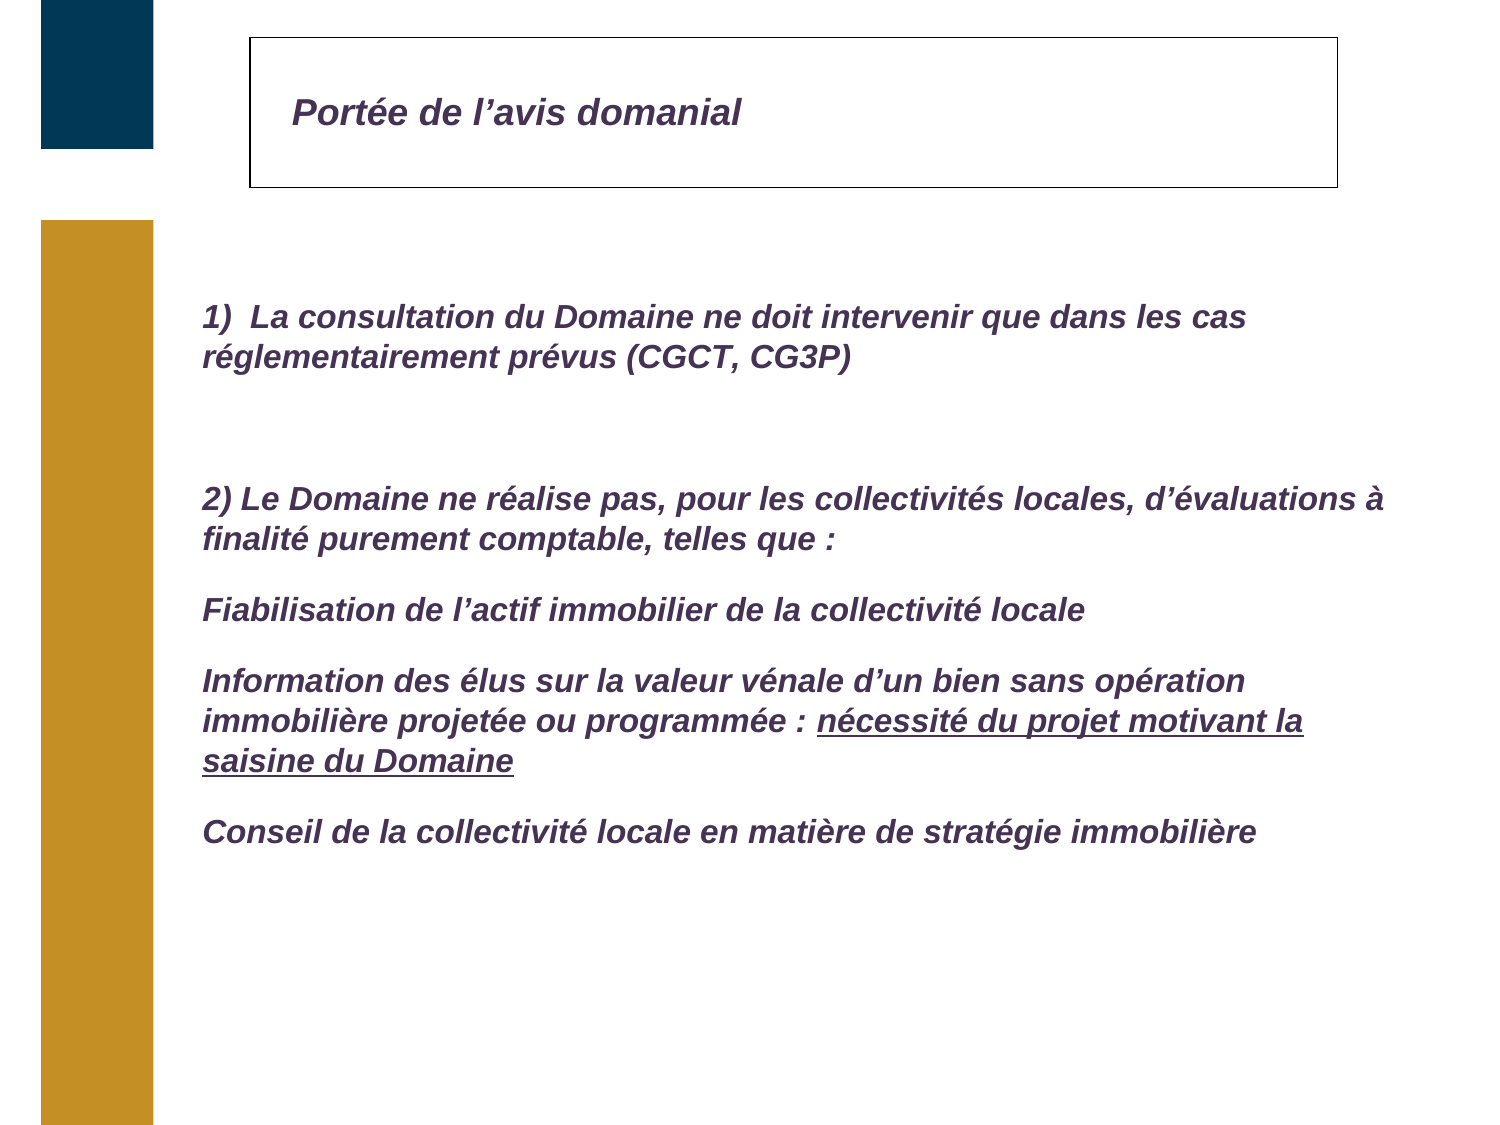

Portée de l’avis domanial
1) La consultation du Domaine ne doit intervenir que dans les cas réglementairement prévus (CGCT, CG3P)
2) Le Domaine ne réalise pas, pour les collectivités locales, d’évaluations à finalité purement comptable, telles que :
Fiabilisation de l’actif immobilier de la collectivité locale
Information des élus sur la valeur vénale d’un bien sans opération immobilière projetée ou programmée : nécessité du projet motivant la saisine du Domaine
Conseil de la collectivité locale en matière de stratégie immobilière
8